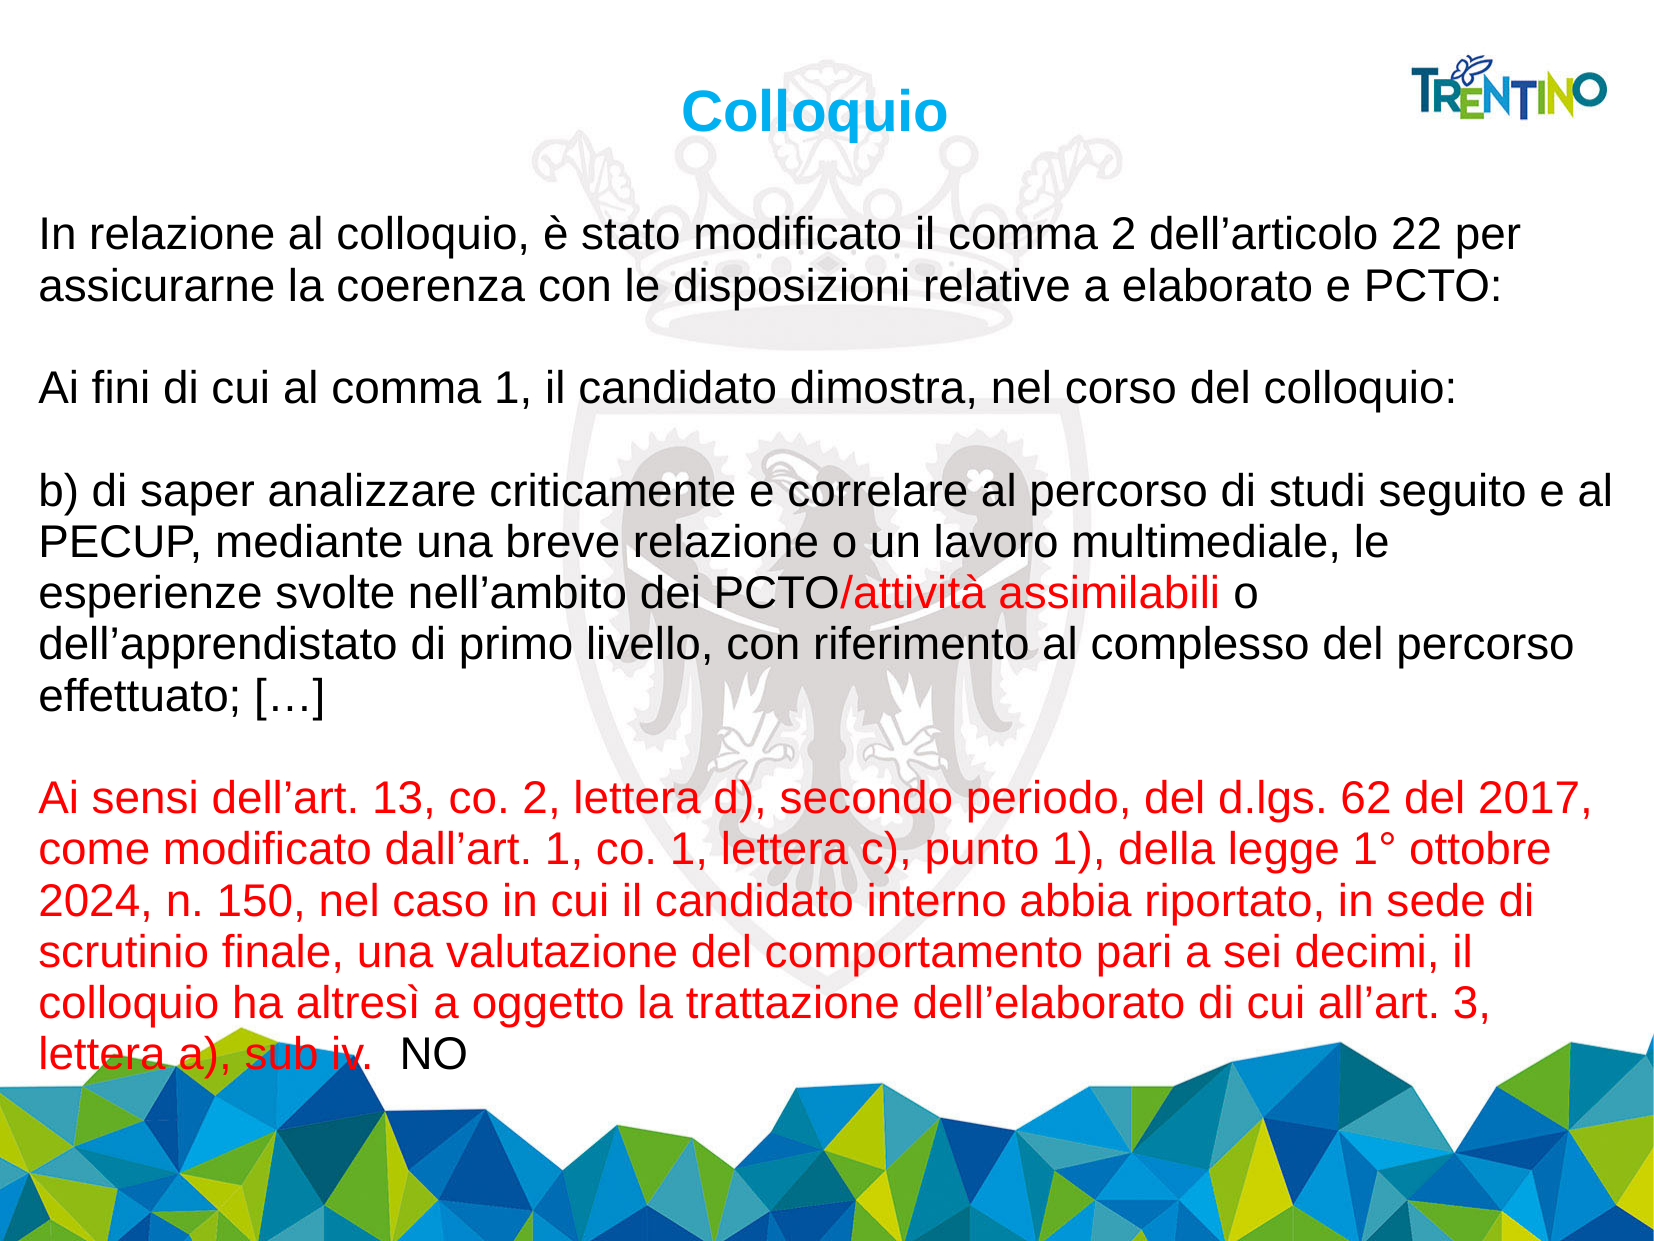

Colloquio
In relazione al colloquio, è stato modificato il comma 2 dell’articolo 22 per assicurarne la coerenza con le disposizioni relative a elaborato e PCTO:
Ai fini di cui al comma 1, il candidato dimostra, nel corso del colloquio:
b) di saper analizzare criticamente e correlare al percorso di studi seguito e al PECUP, mediante una breve relazione o un lavoro multimediale, le esperienze svolte nell’ambito dei PCTO/attività assimilabili o dell’apprendistato di primo livello, con riferimento al complesso del percorso effettuato; […]
Ai sensi dell’art. 13, co. 2, lettera d), secondo periodo, del d.lgs. 62 del 2017, come modificato dall’art. 1, co. 1, lettera c), punto 1), della legge 1° ottobre 2024, n. 150, nel caso in cui il candidato interno abbia riportato, in sede di scrutinio finale, una valutazione del comportamento pari a sei decimi, il colloquio ha altresì a oggetto la trattazione dell’elaborato di cui all’art. 3, lettera a), sub iv. NO